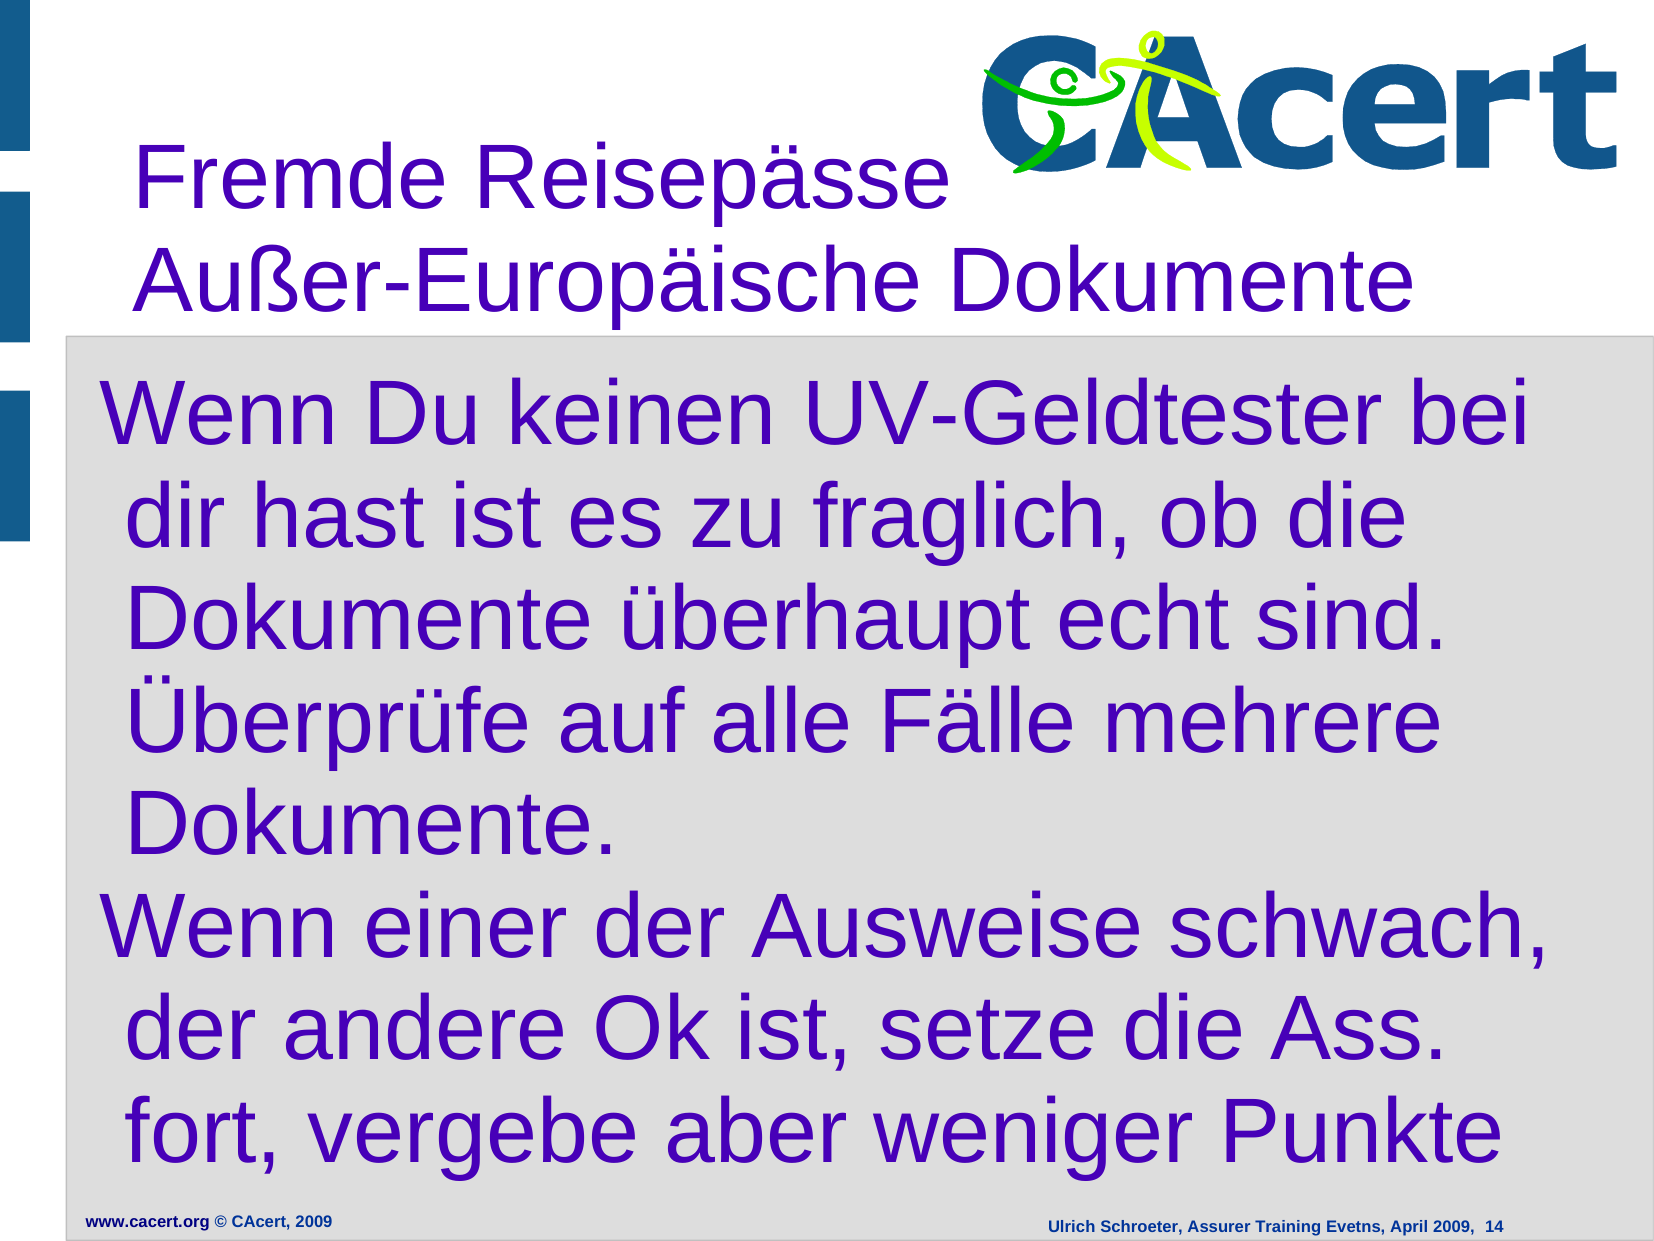

Fremde Reisepässe
Außer-Europäische Dokumente
 Wenn Du keinen UV-Geldtester bei
 dir hast ist es zu fraglich, ob die
 Dokumente überhaupt echt sind.
 Überprüfe auf alle Fälle mehrere
 Dokumente.
 Wenn einer der Ausweise schwach,
 der andere Ok ist, setze die Ass.
 fort, vergebe aber weniger Punkte